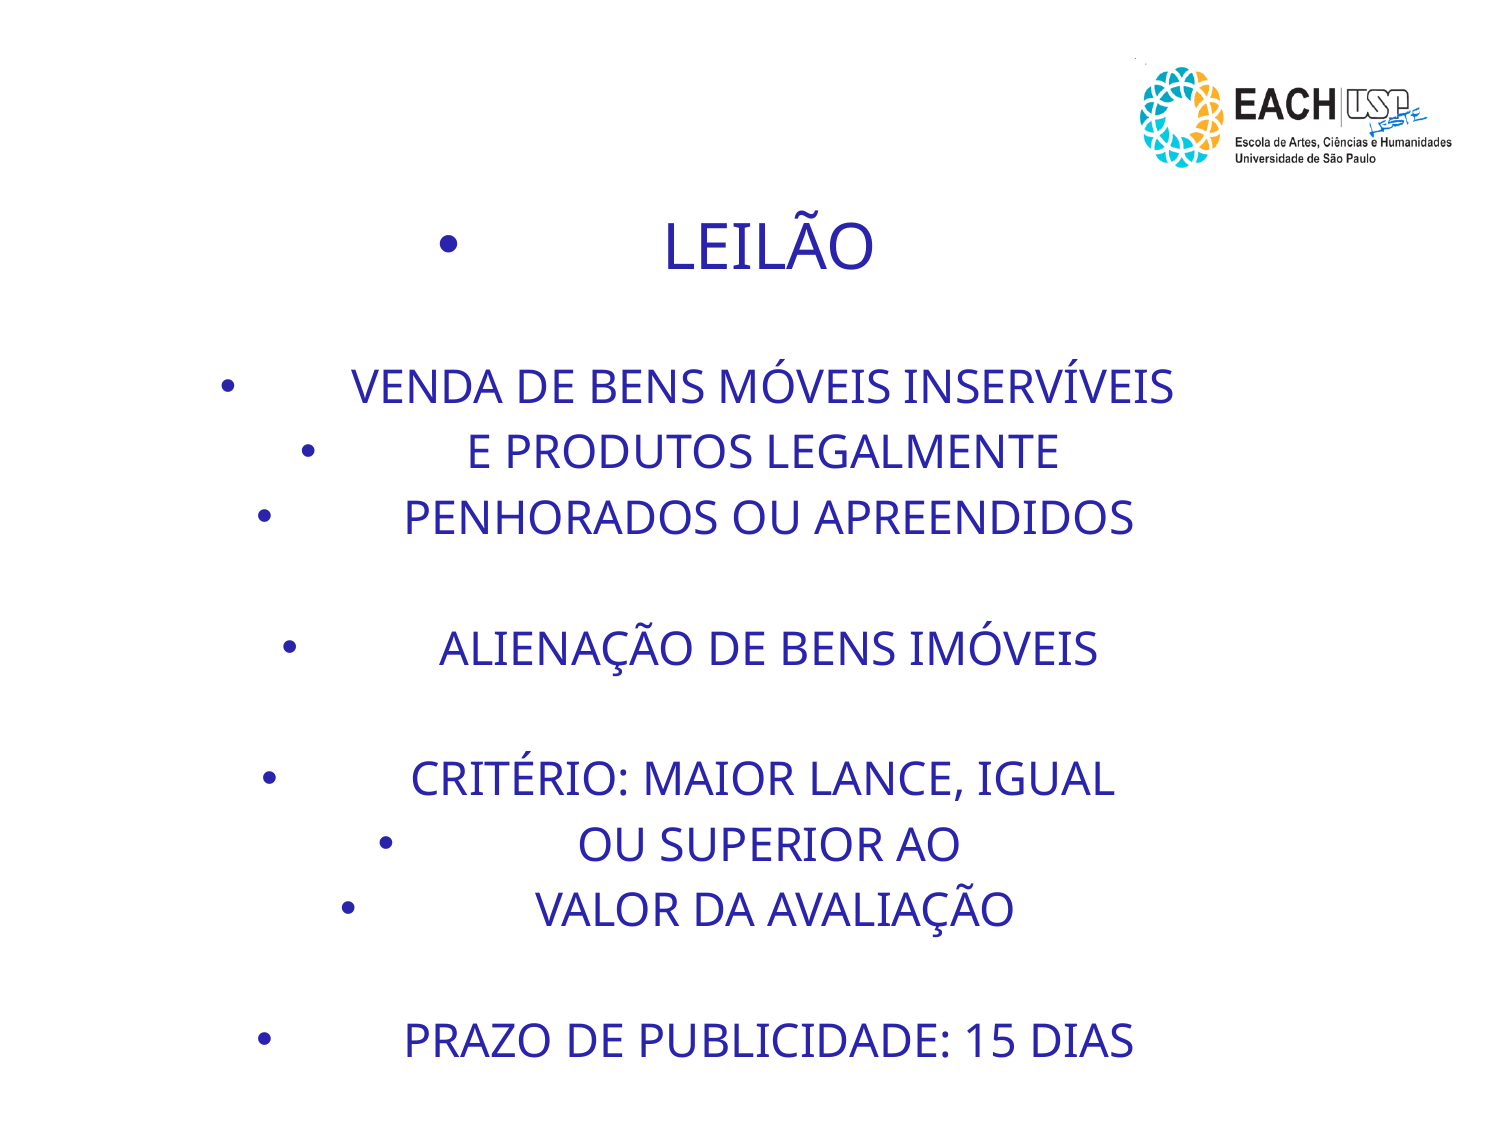

# LEILÃO
VENDA DE BENS MÓVEIS INSERVÍVEIS
E PRODUTOS LEGALMENTE
PENHORADOS OU APREENDIDOS
ALIENAÇÃO DE BENS IMÓVEIS
CRITÉRIO: MAIOR LANCE, IGUAL
OU SUPERIOR AO
 VALOR DA AVALIAÇÃO
PRAZO DE PUBLICIDADE: 15 DIAS